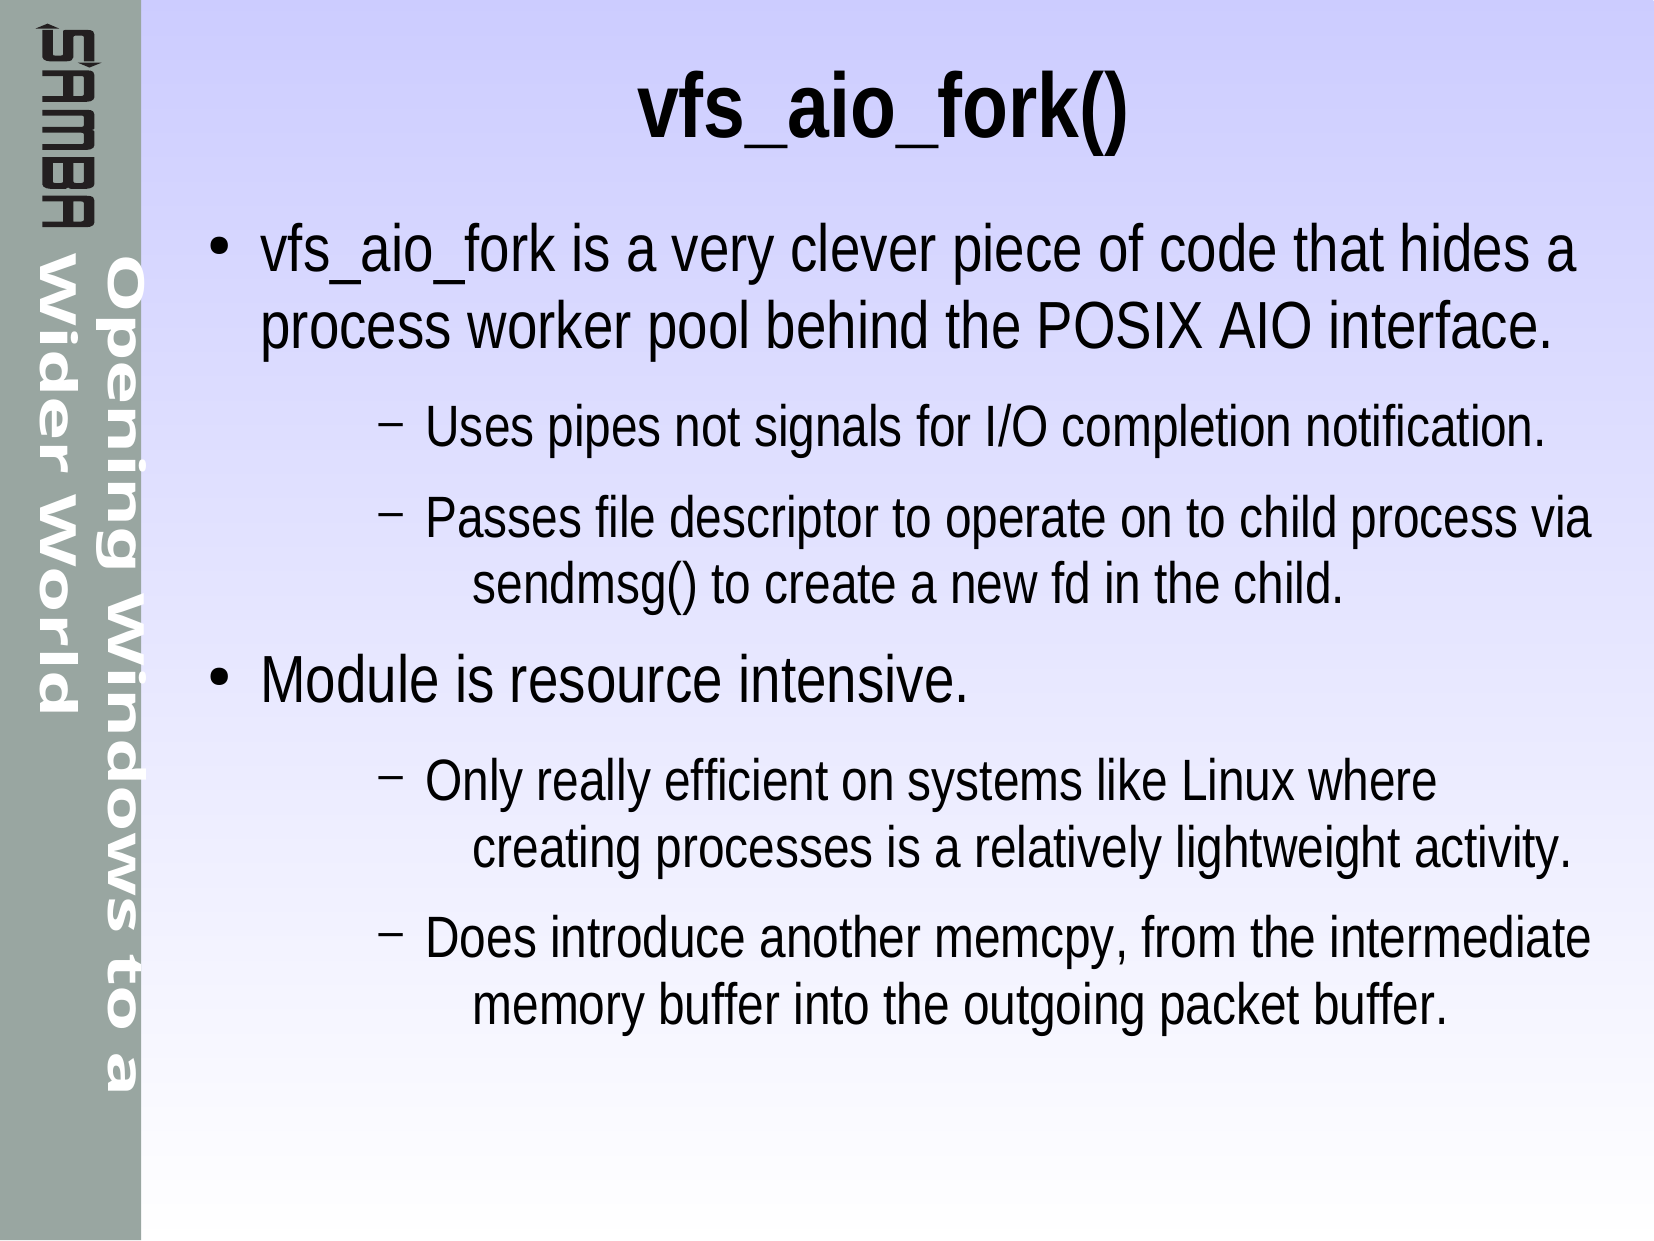

# vfs_aio_fork()
vfs_aio_fork is a very clever piece of code that hides a process worker pool behind the POSIX AIO interface.
Uses pipes not signals for I/O completion notification.
Passes file descriptor to operate on to child process via sendmsg() to create a new fd in the child.
Module is resource intensive.
Only really efficient on systems like Linux where creating processes is a relatively lightweight activity.
Does introduce another memcpy, from the intermediate memory buffer into the outgoing packet buffer.